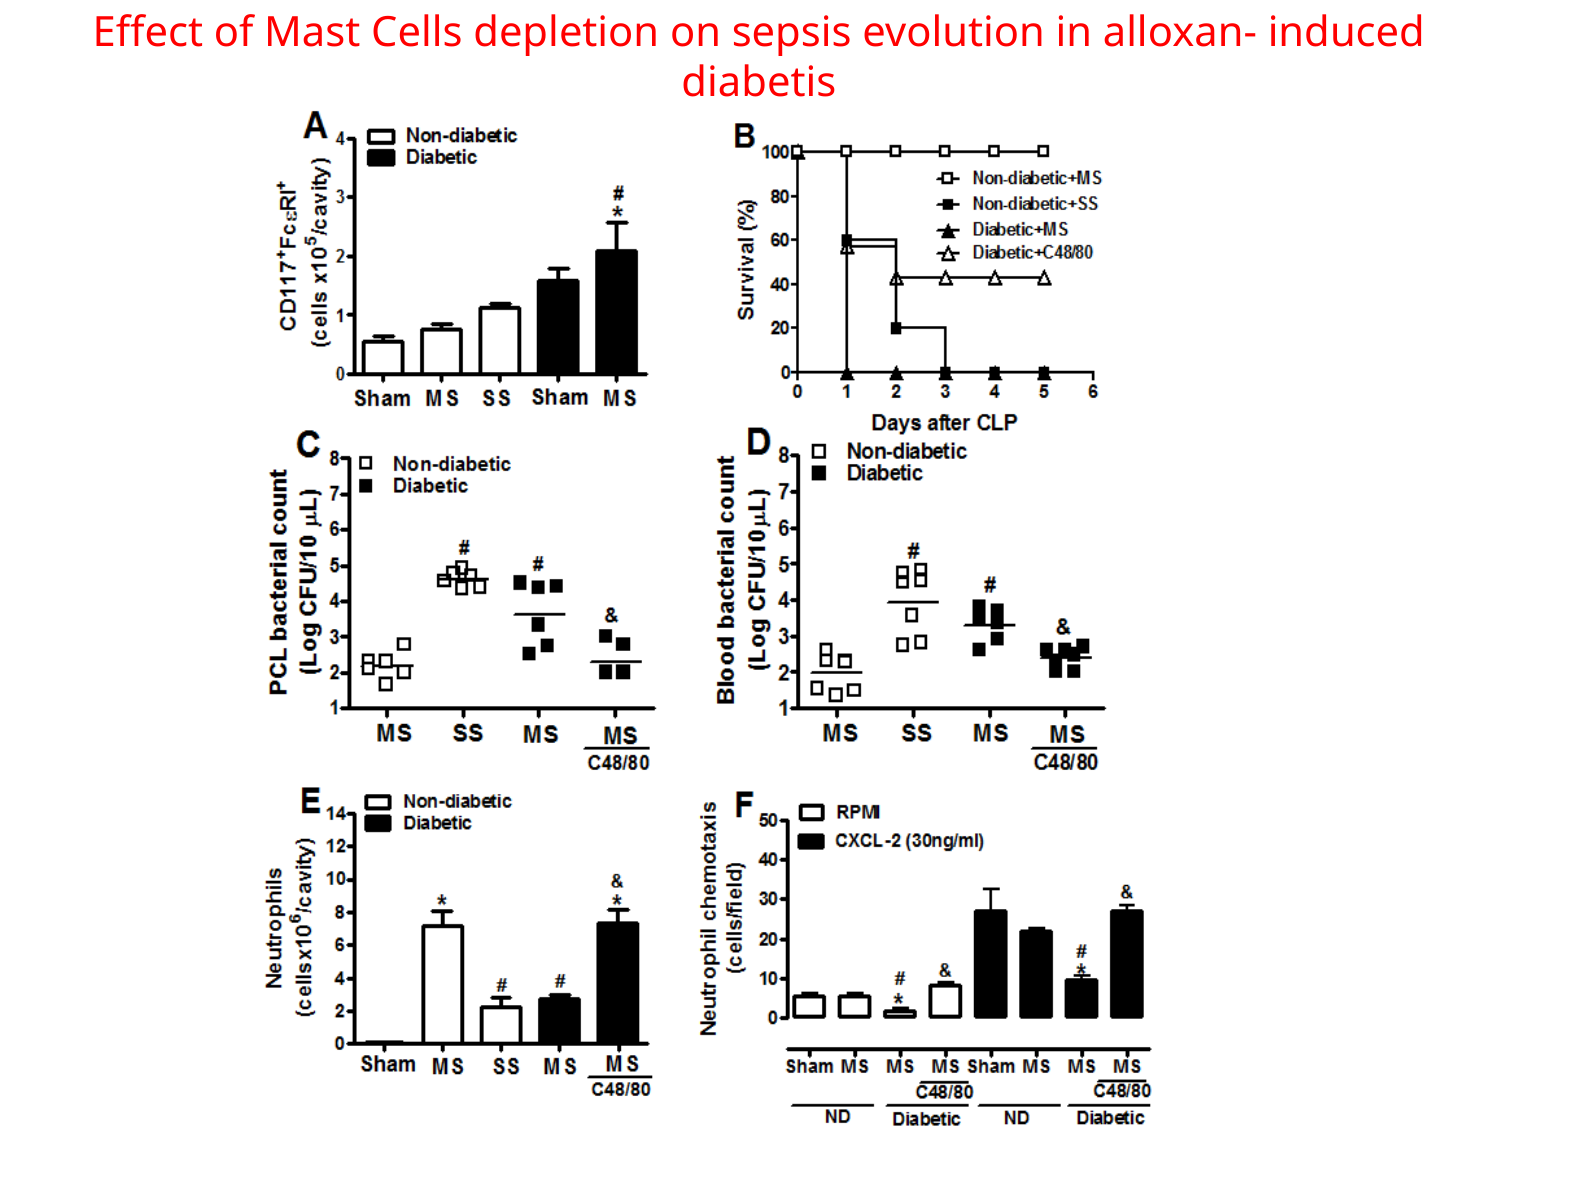

Effect of Mast Cells depletion on sepsis evolution in alloxan- induced diabetis